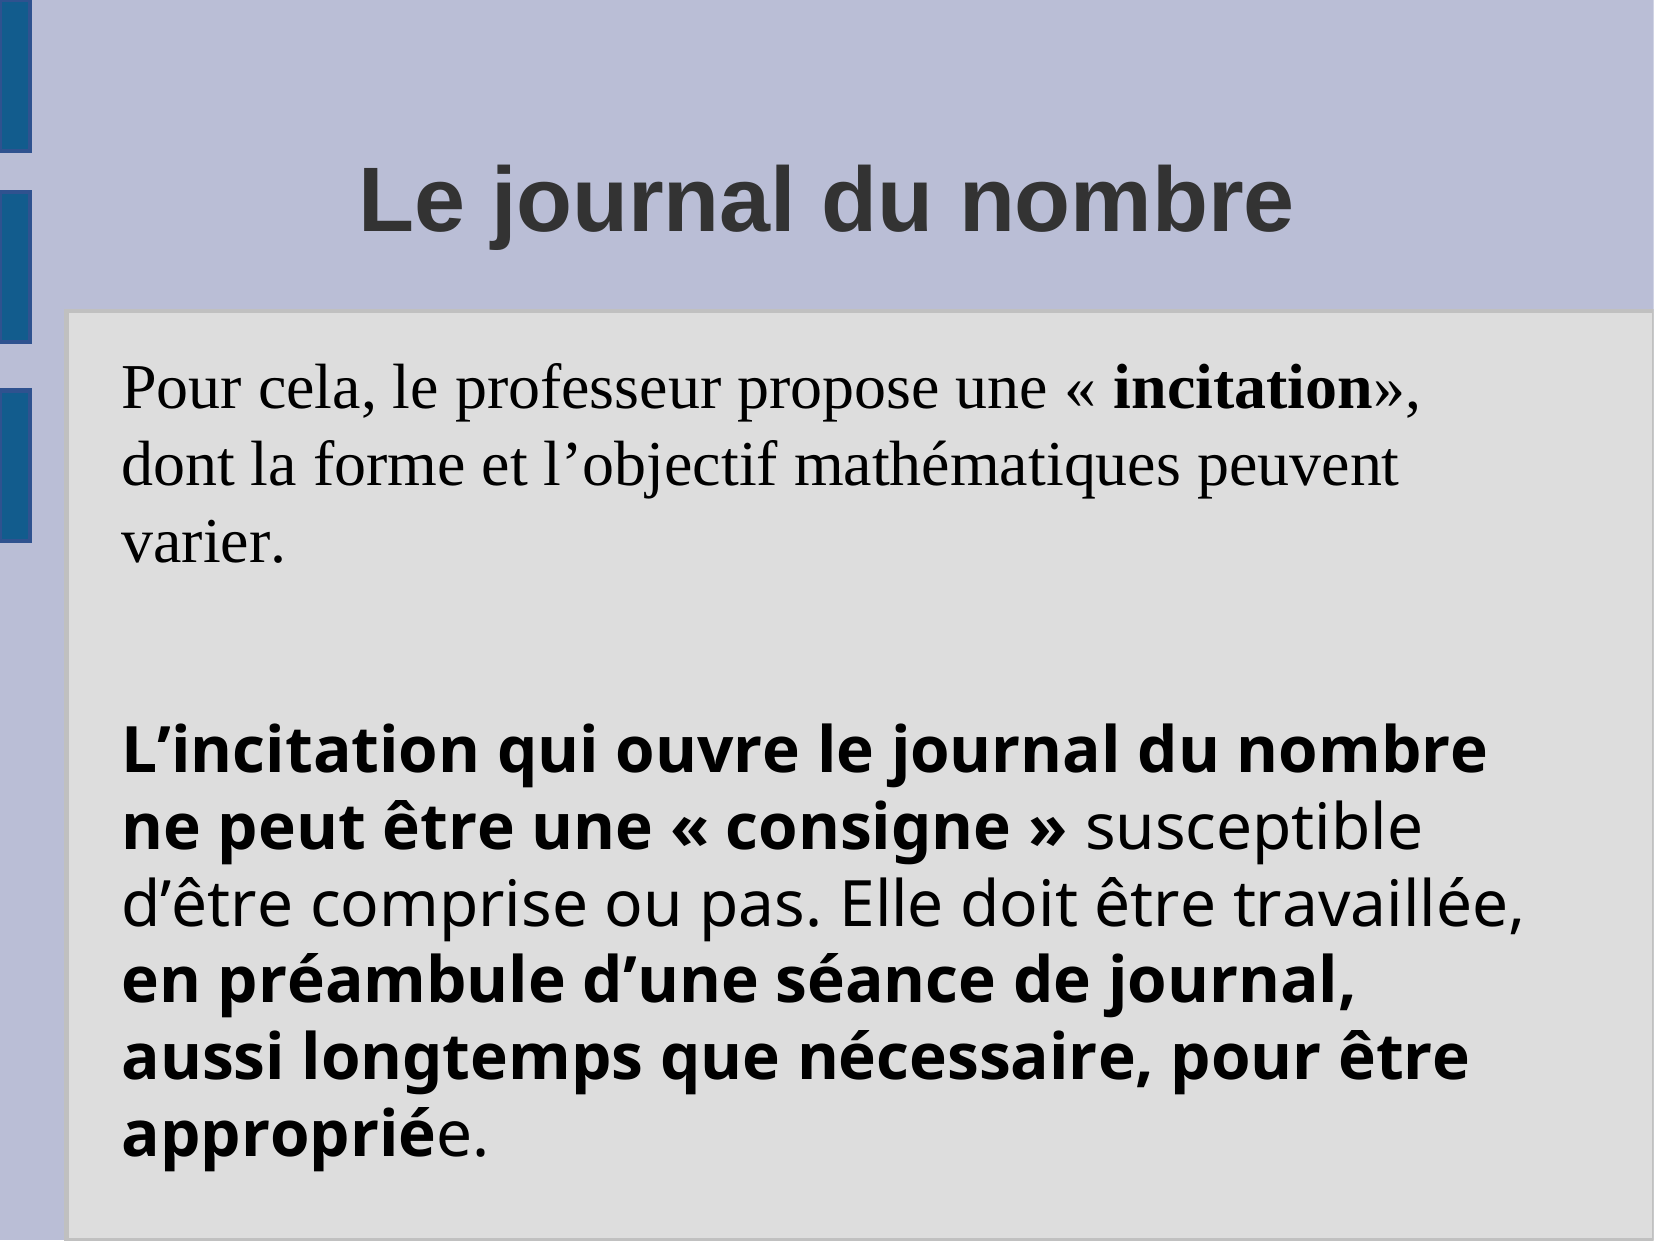

# Le journal du nombre
Pour cela, le professeur propose une « incitation», dont la forme et l’objectif mathématiques peuvent varier.
L’incitation qui ouvre le journal du nombre ne peut être une « consigne » susceptible d’être comprise ou pas. Elle doit être travaillée, en préambule d’une séance de journal, aussi longtemps que nécessaire, pour être appropriée.